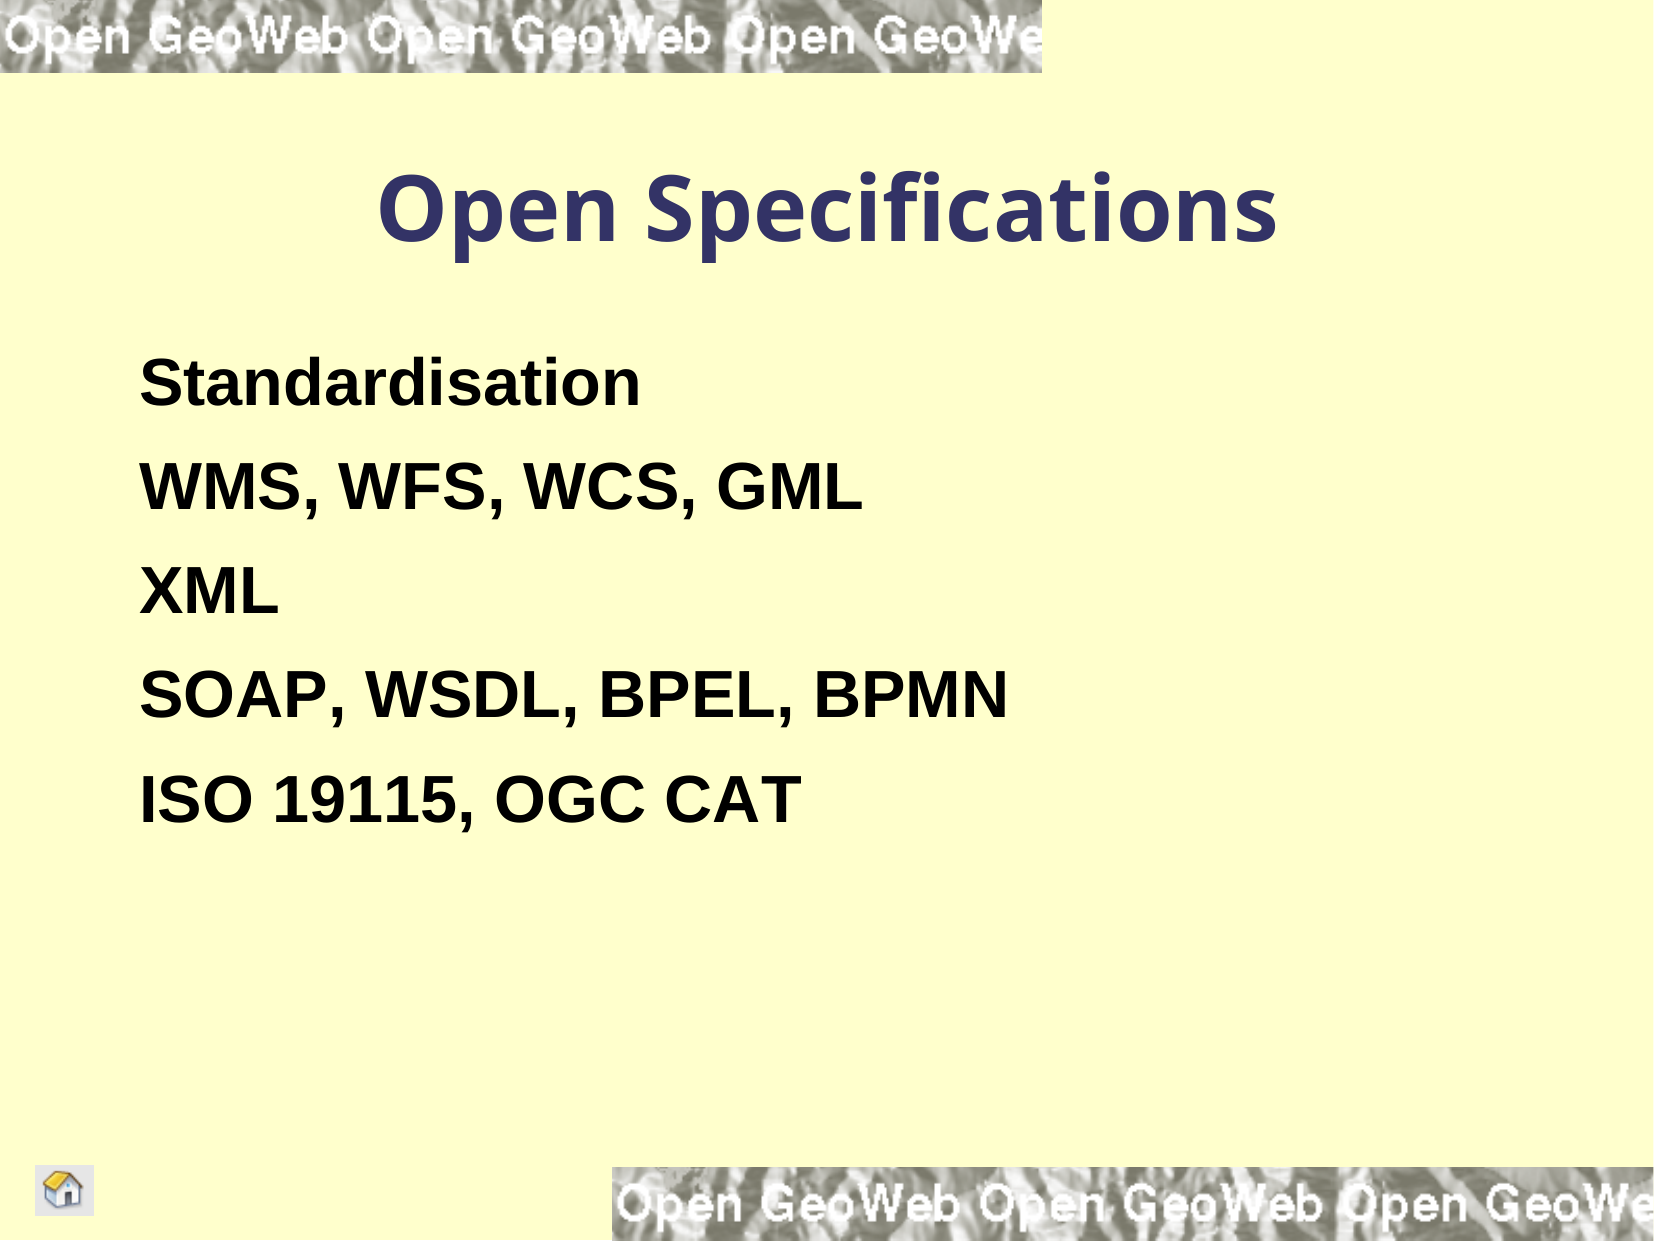

# Open Specifications
Standardisation
WMS, WFS, WCS, GML
XML
SOAP, WSDL, BPEL, BPMN
ISO 19115, OGC CAT